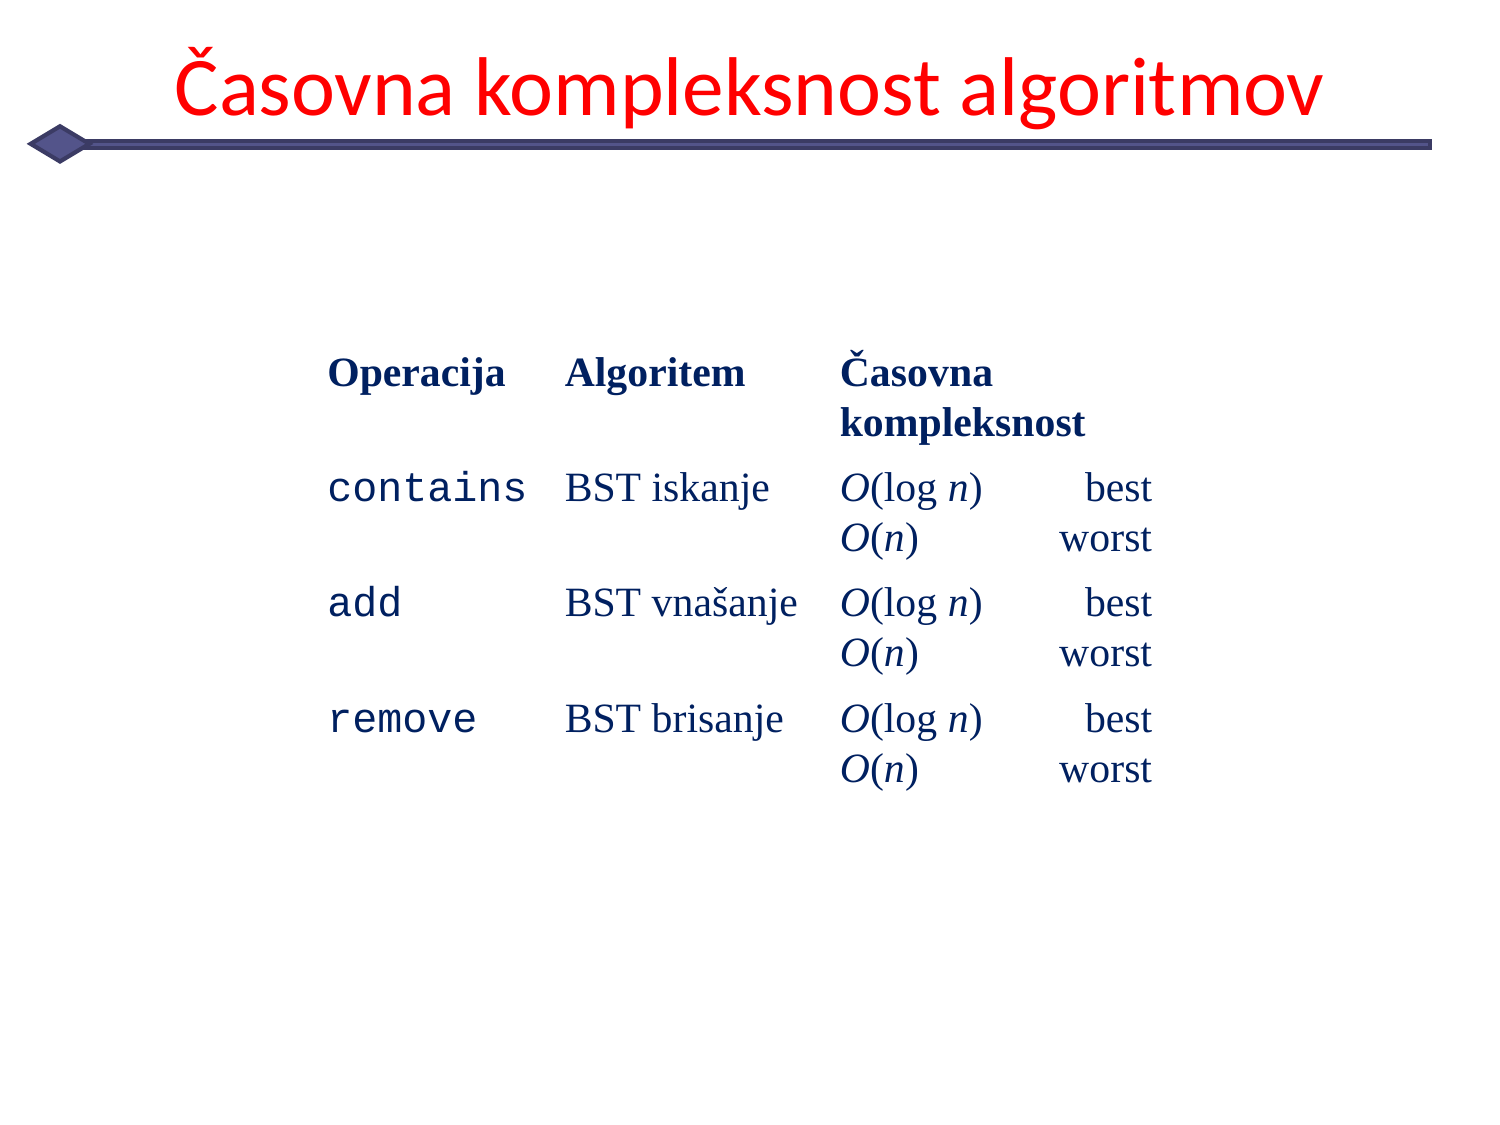

# Časovna kompleksnost algoritmov
| Operacija | Algoritem | Časovna kompleksnost |
| --- | --- | --- |
| contains | BST iskanje | O(log n) best O(n) worst |
| add | BST vnašanje | O(log n) best O(n) worst |
| remove | BST brisanje | O(log n) best O(n) worst |